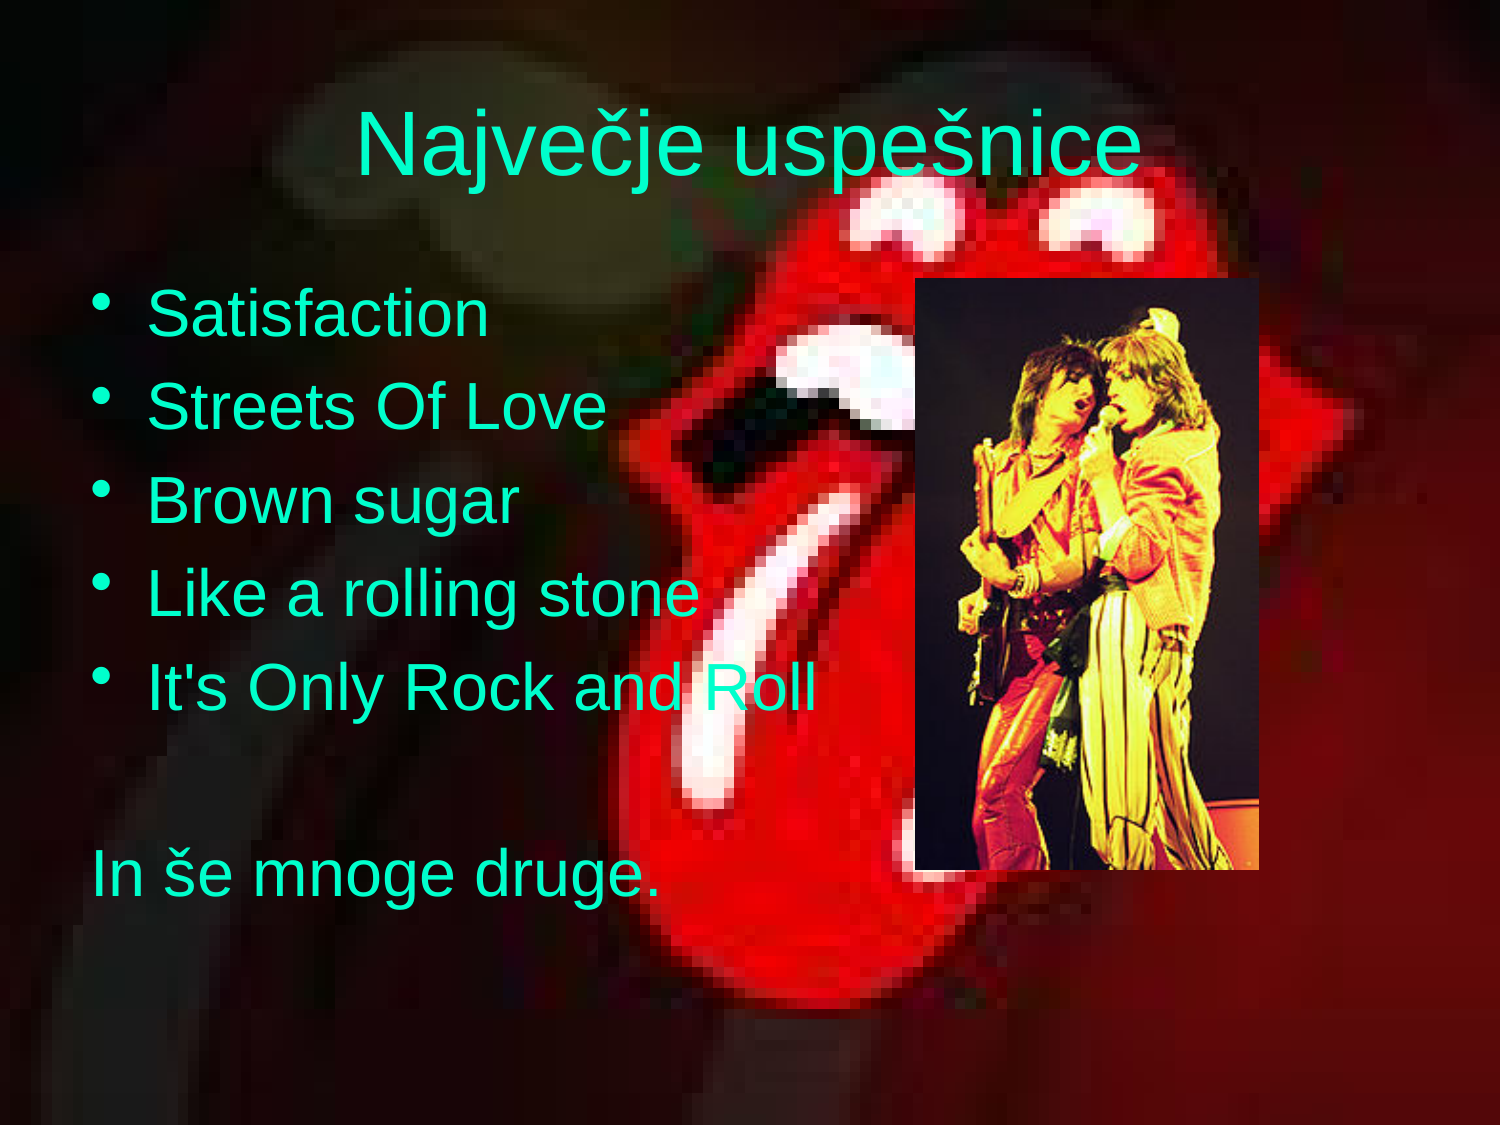

# Največje uspešnice
Satisfaction
Streets Of Love
Brown sugar
Like a rolling stone
It's Only Rock and Roll
In še mnoge druge.